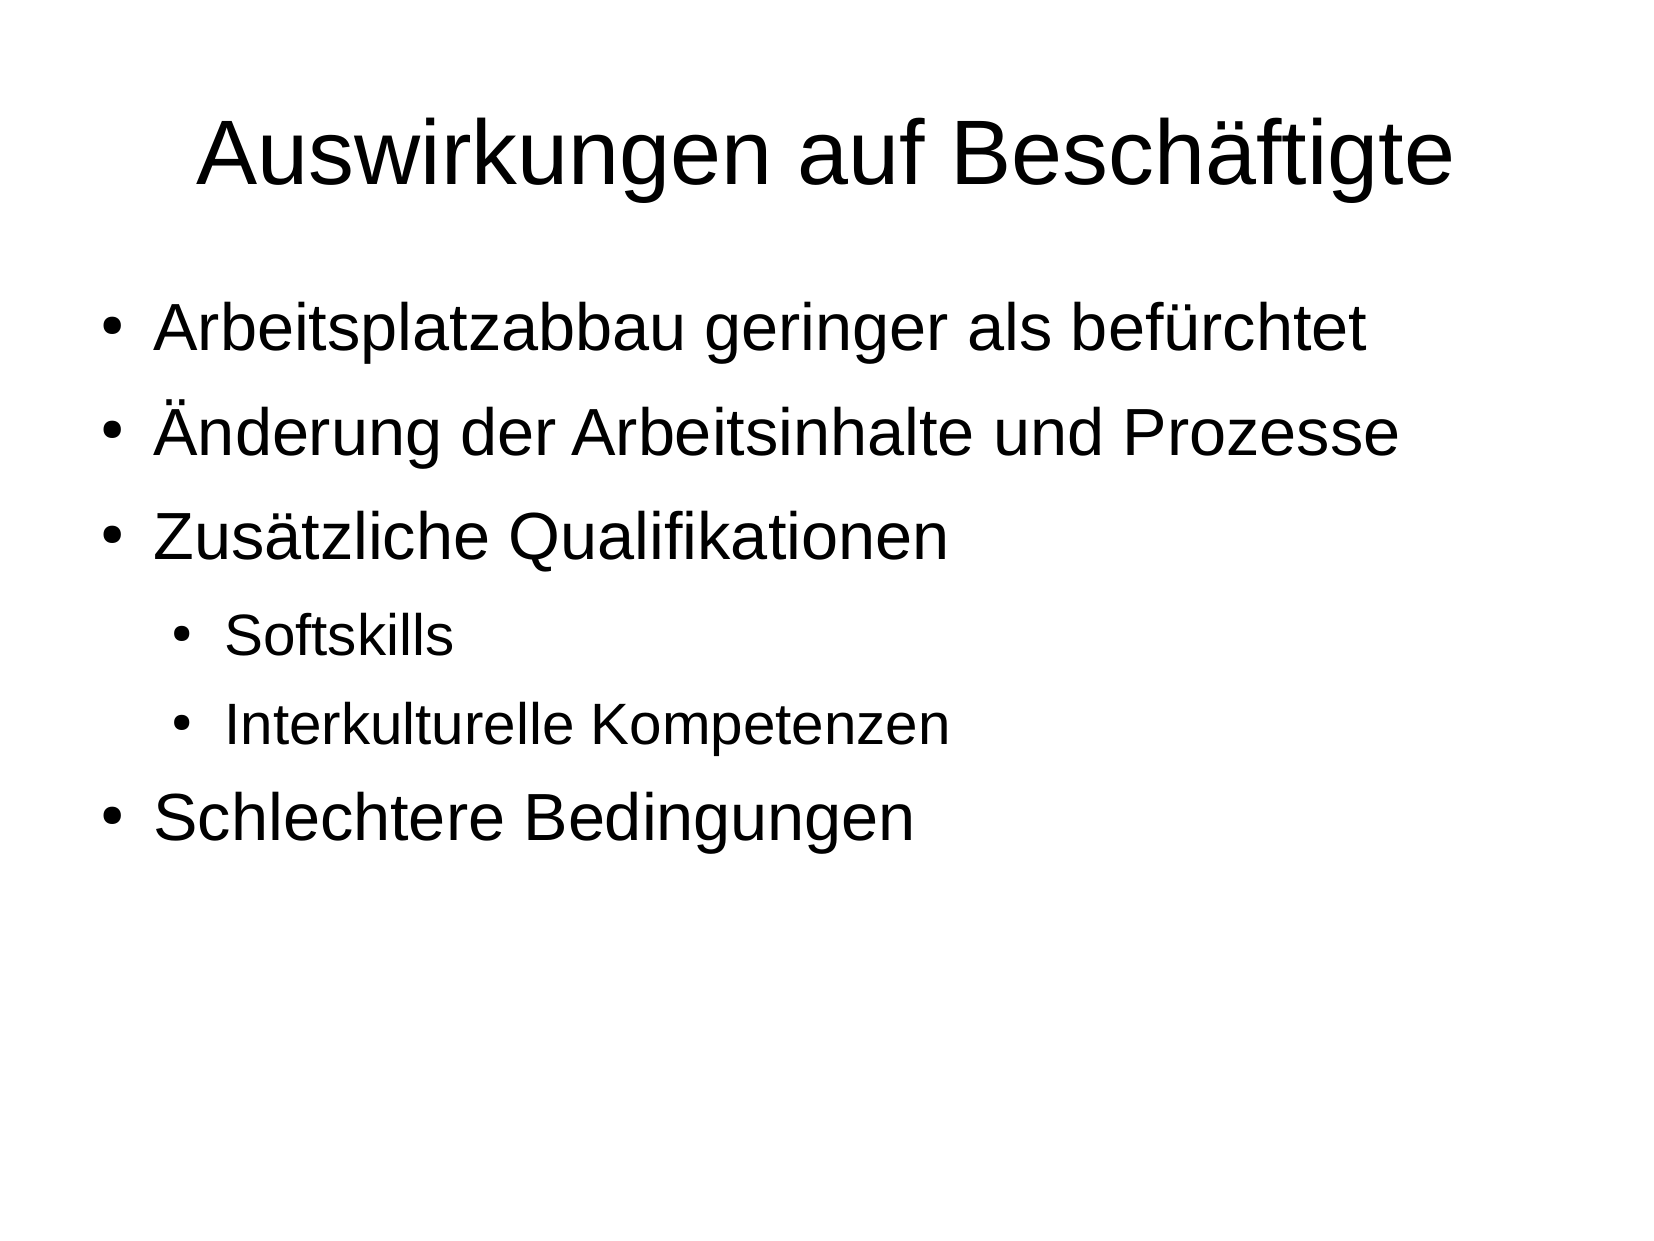

# Auswirkungen auf Beschäftigte
Arbeitsplatzabbau geringer als befürchtet
Änderung der Arbeitsinhalte und Prozesse
Zusätzliche Qualifikationen
Softskills
Interkulturelle Kompetenzen
Schlechtere Bedingungen